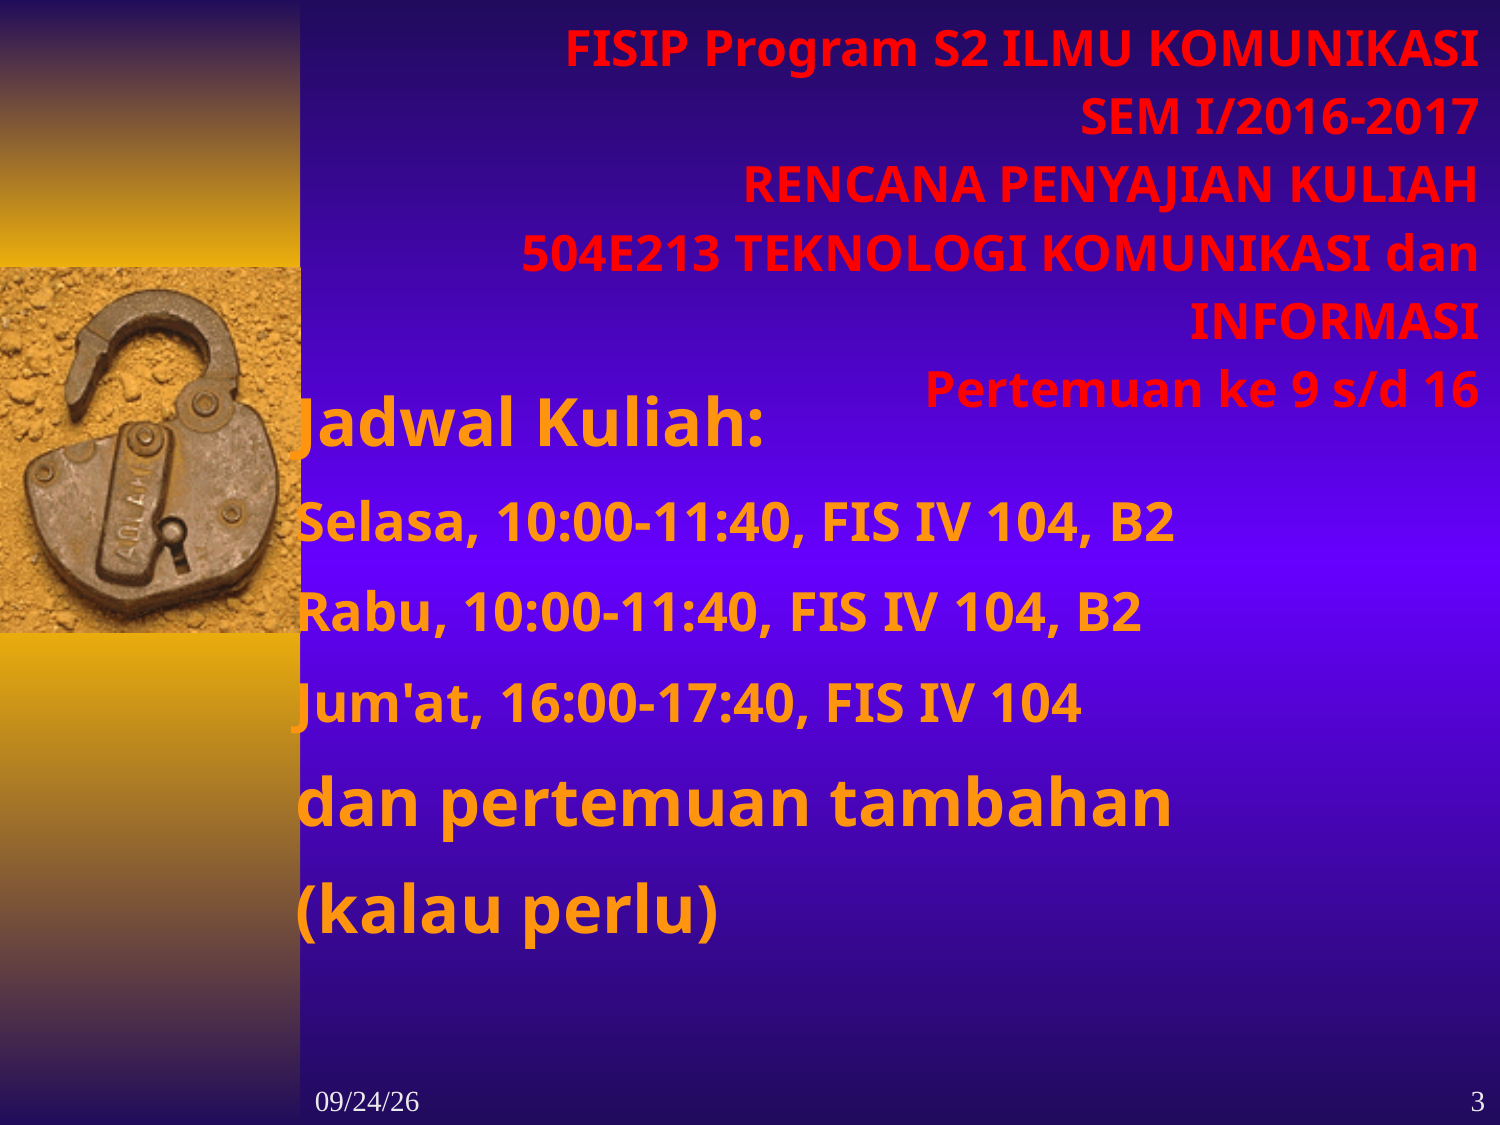

# FISIP Program S2 ILMU KOMUNIKASI SEM I/2016-2017 RENCANA PENYAJIAN KULIAH 504E213 TEKNOLOGI KOMUNIKASI dan INFORMASI Pertemuan ke 9 s/d 16
Jadwal Kuliah:
Selasa, 10:00-11:40, FIS IV 104, B2
Rabu, 10:00-11:40, FIS IV 104, B2
Jum'at, 16:00-17:40, FIS IV 104
dan pertemuan tambahan
(kalau perlu)
3